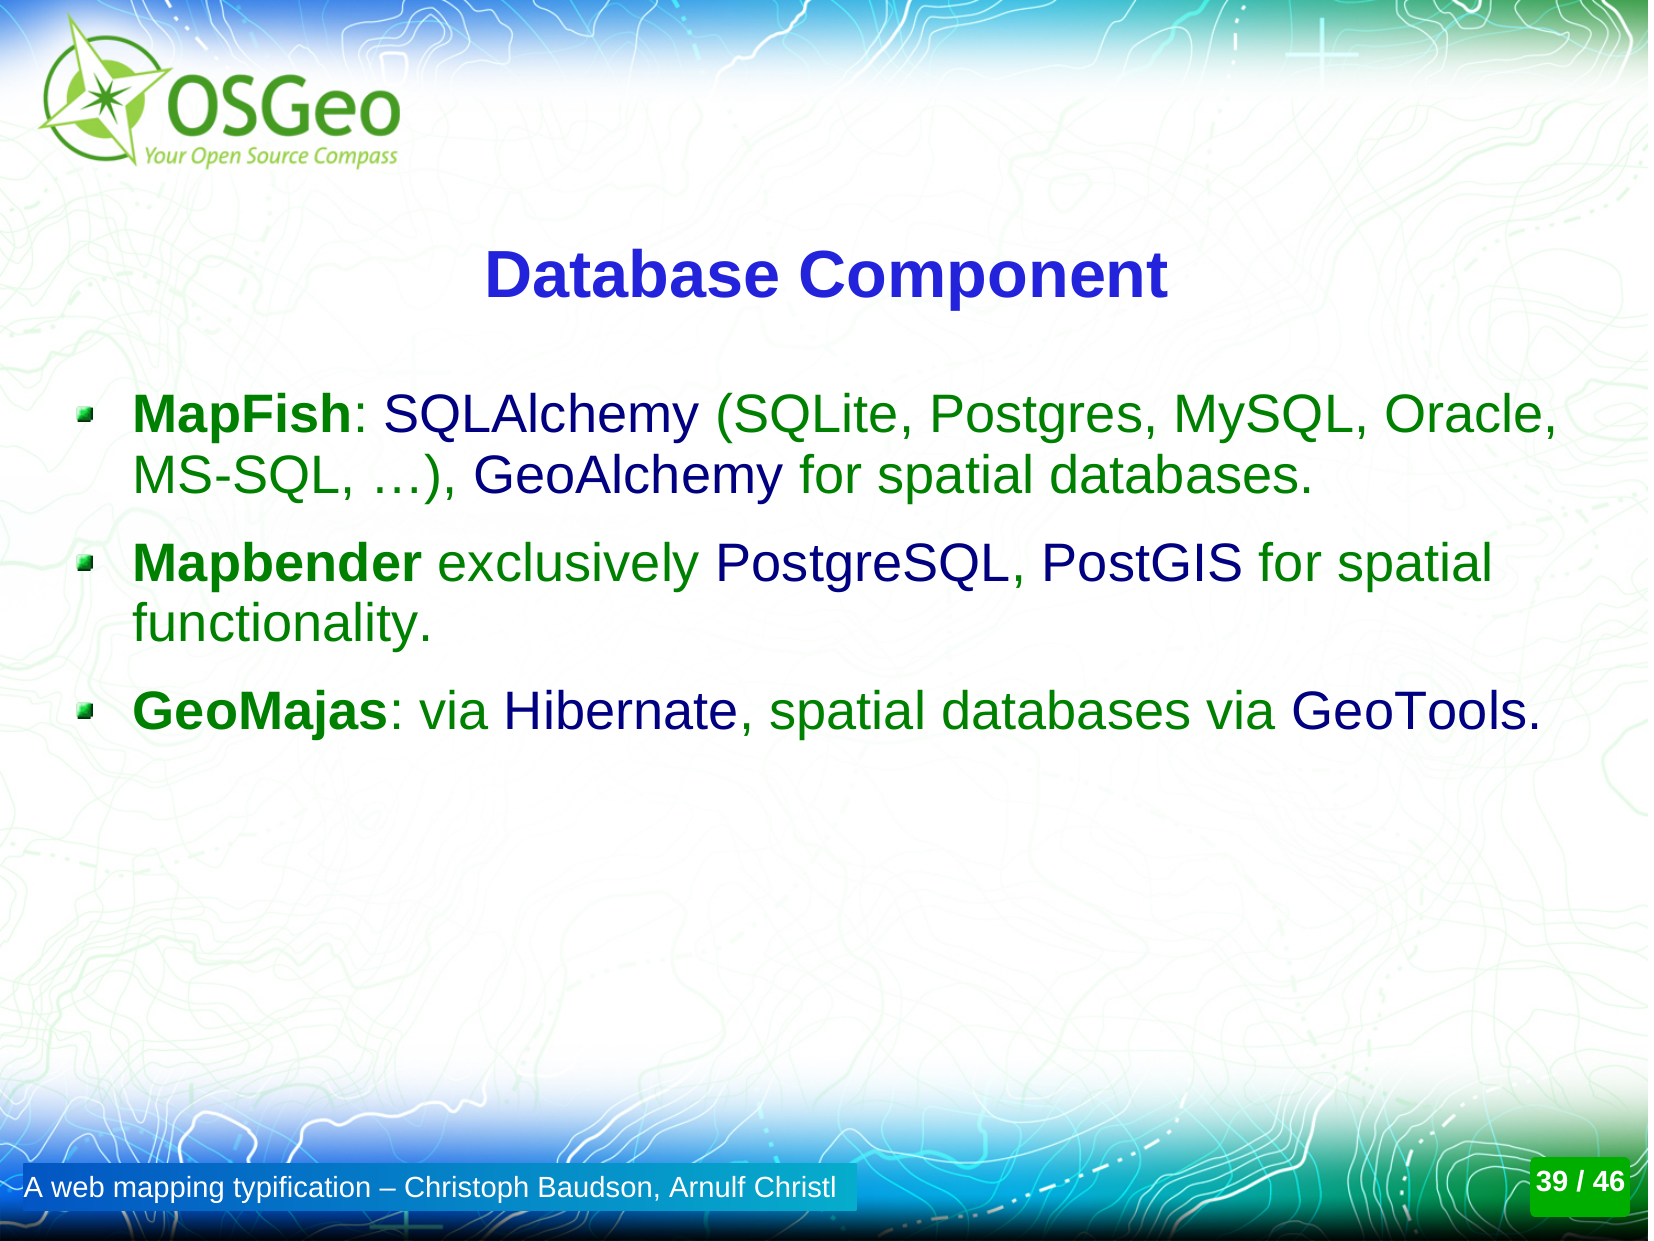

# Database Component
MapFish: SQLAlchemy (SQLite, Postgres, MySQL, Oracle, MS-SQL, …), GeoAlchemy for spatial databases.
Mapbender exclusively PostgreSQL, PostGIS for spatial functionality.
GeoMajas: via Hibernate, spatial databases via GeoTools.